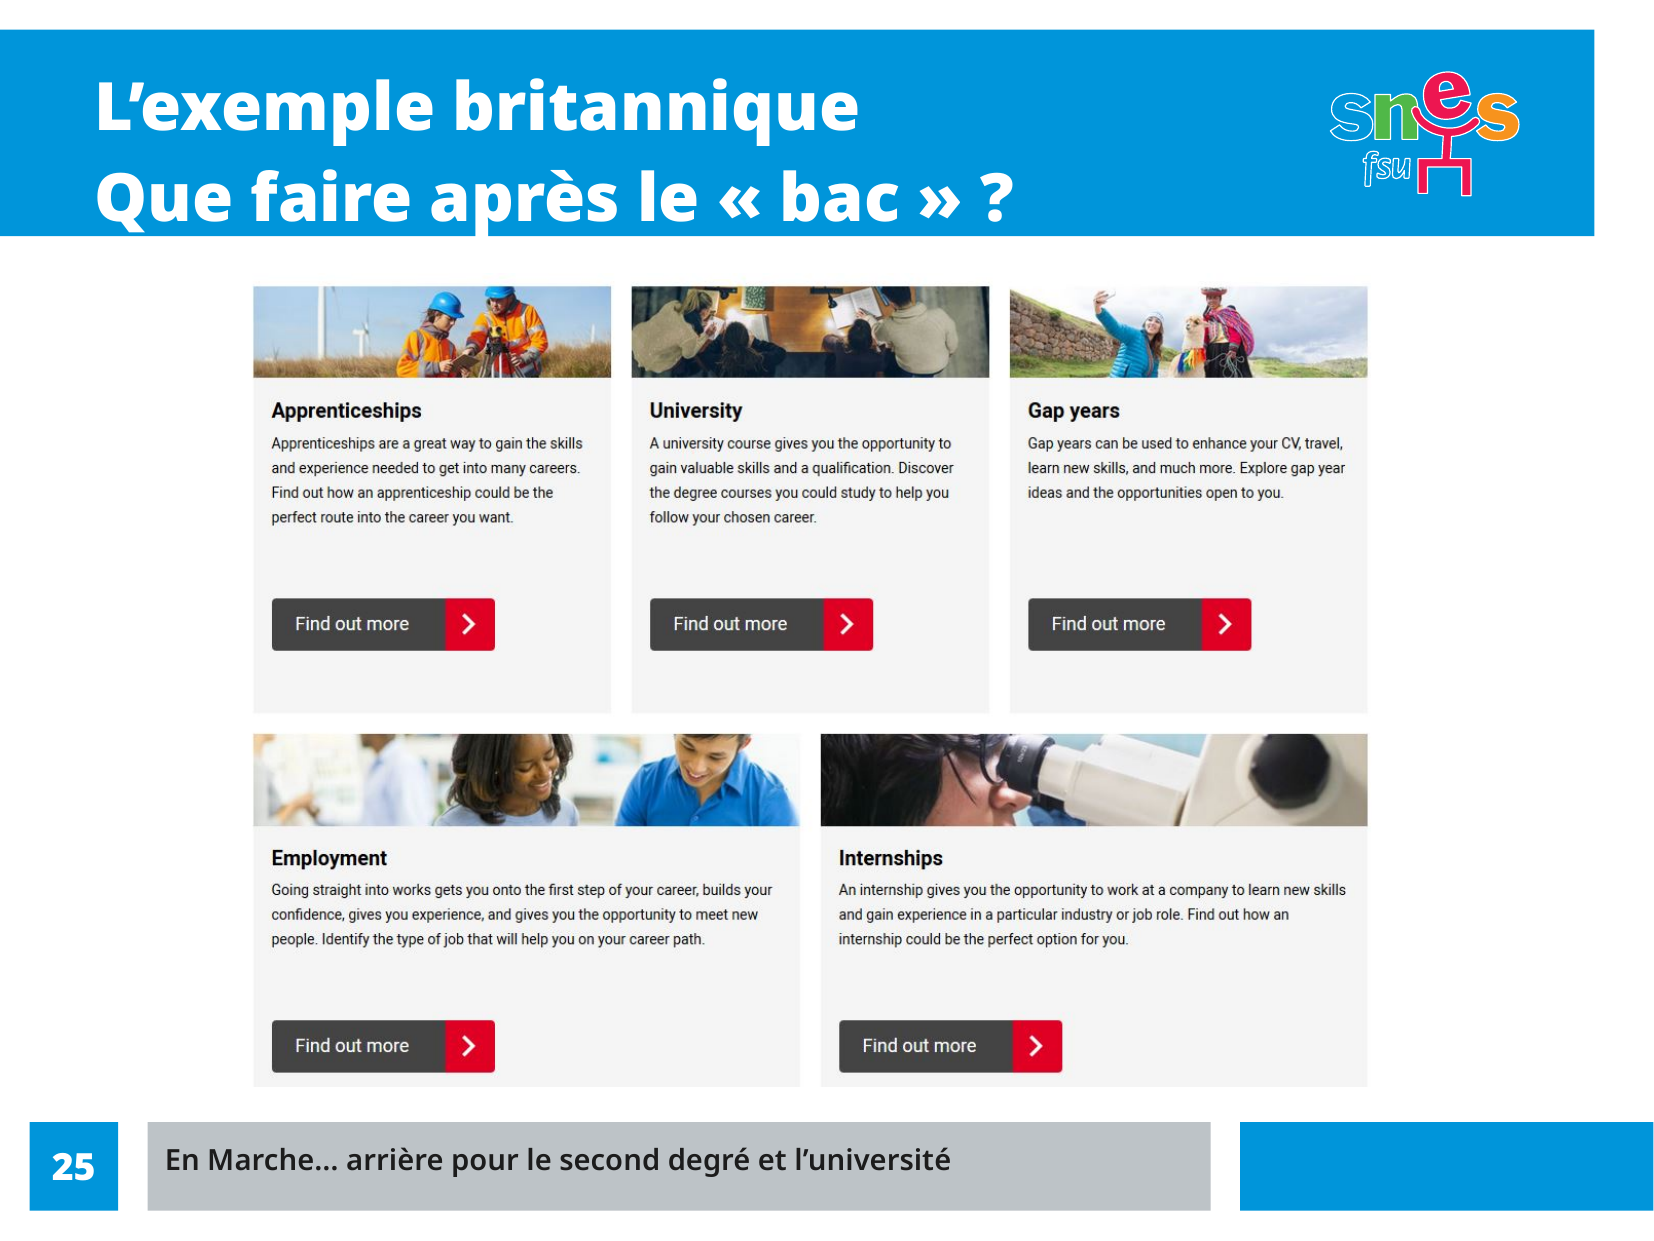

# L’exemple britannique Que faire après le « bac » ?
25
En Marche… arrière pour le second degré et l’université